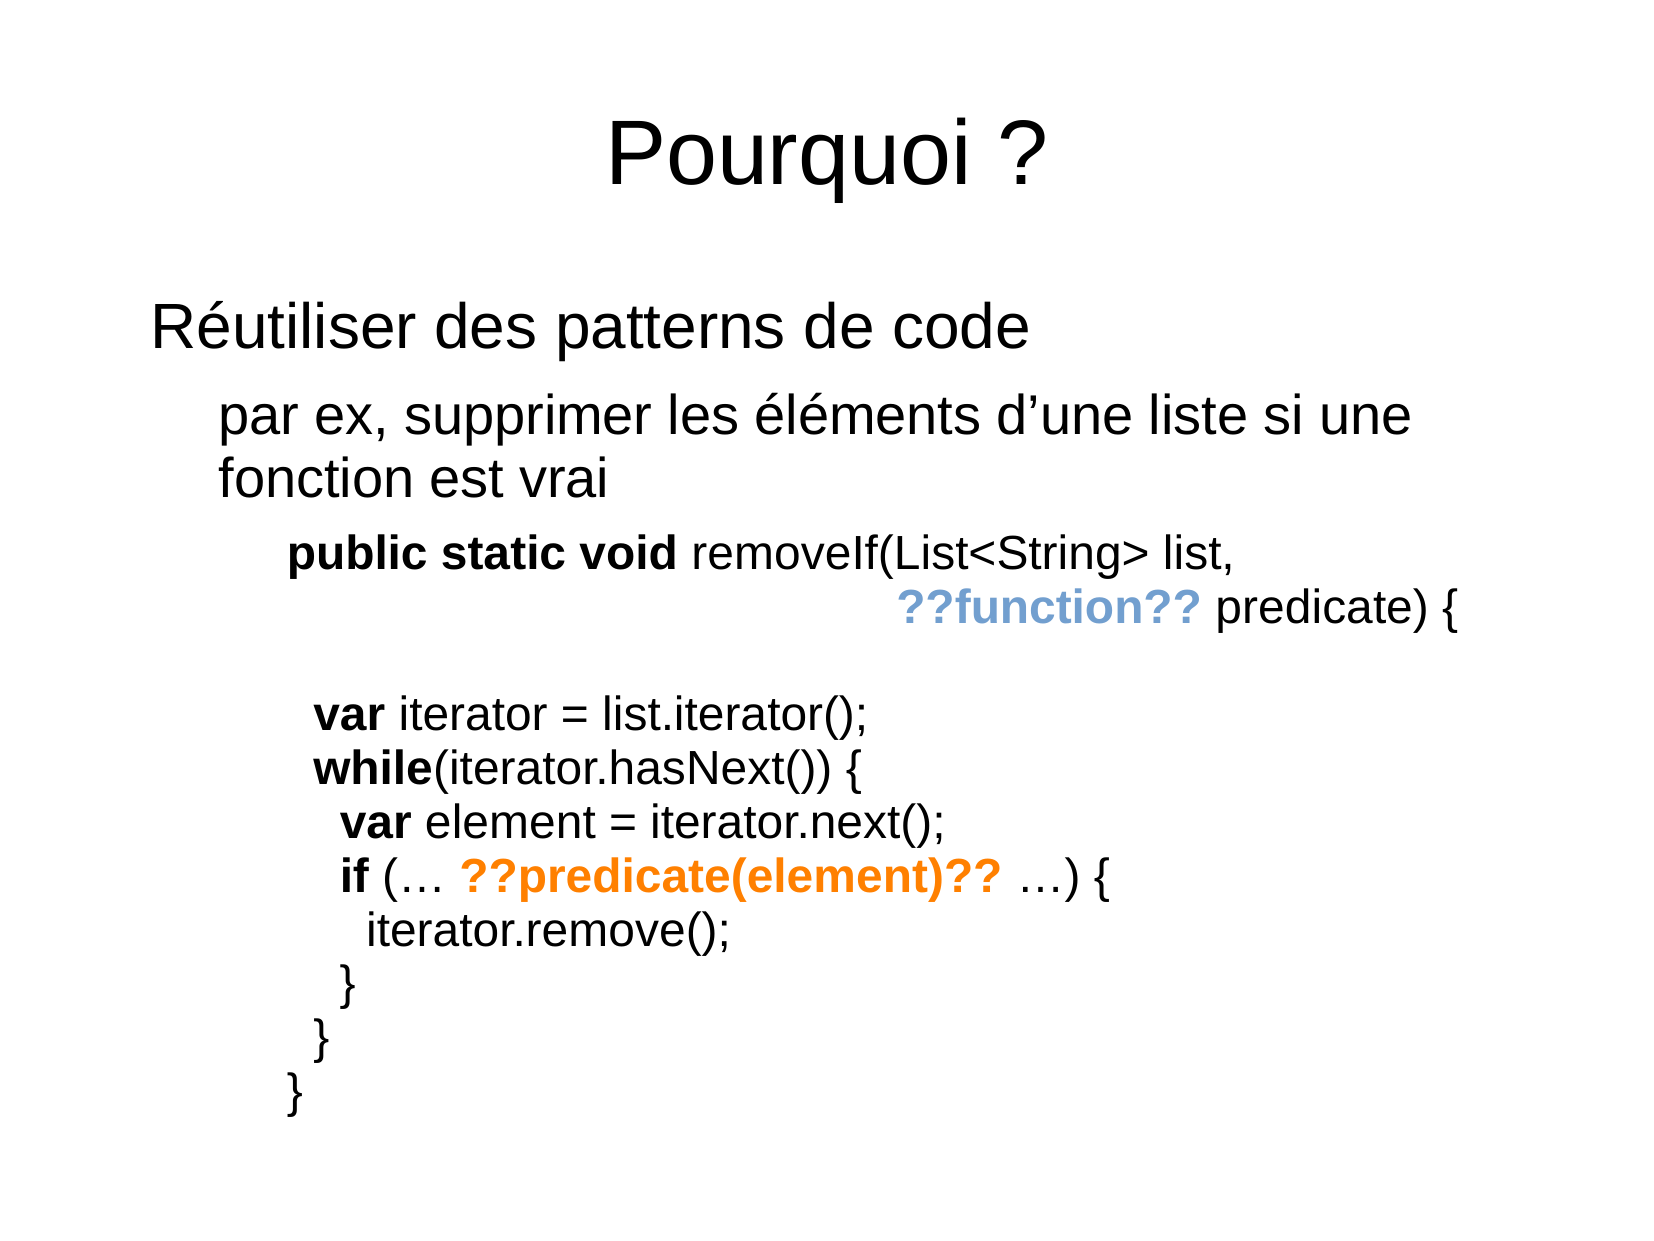

# Pourquoi ?
Réutiliser des patterns de code
par ex, supprimer les éléments d’une liste si une fonction est vrai
public static void removeIf(List<String> list,
 ??function?? predicate) {
 var iterator = list.iterator();
 while(iterator.hasNext()) {
 var element = iterator.next();
 if (… ??predicate(element)?? …) {
 iterator.remove();
 }
 }
}